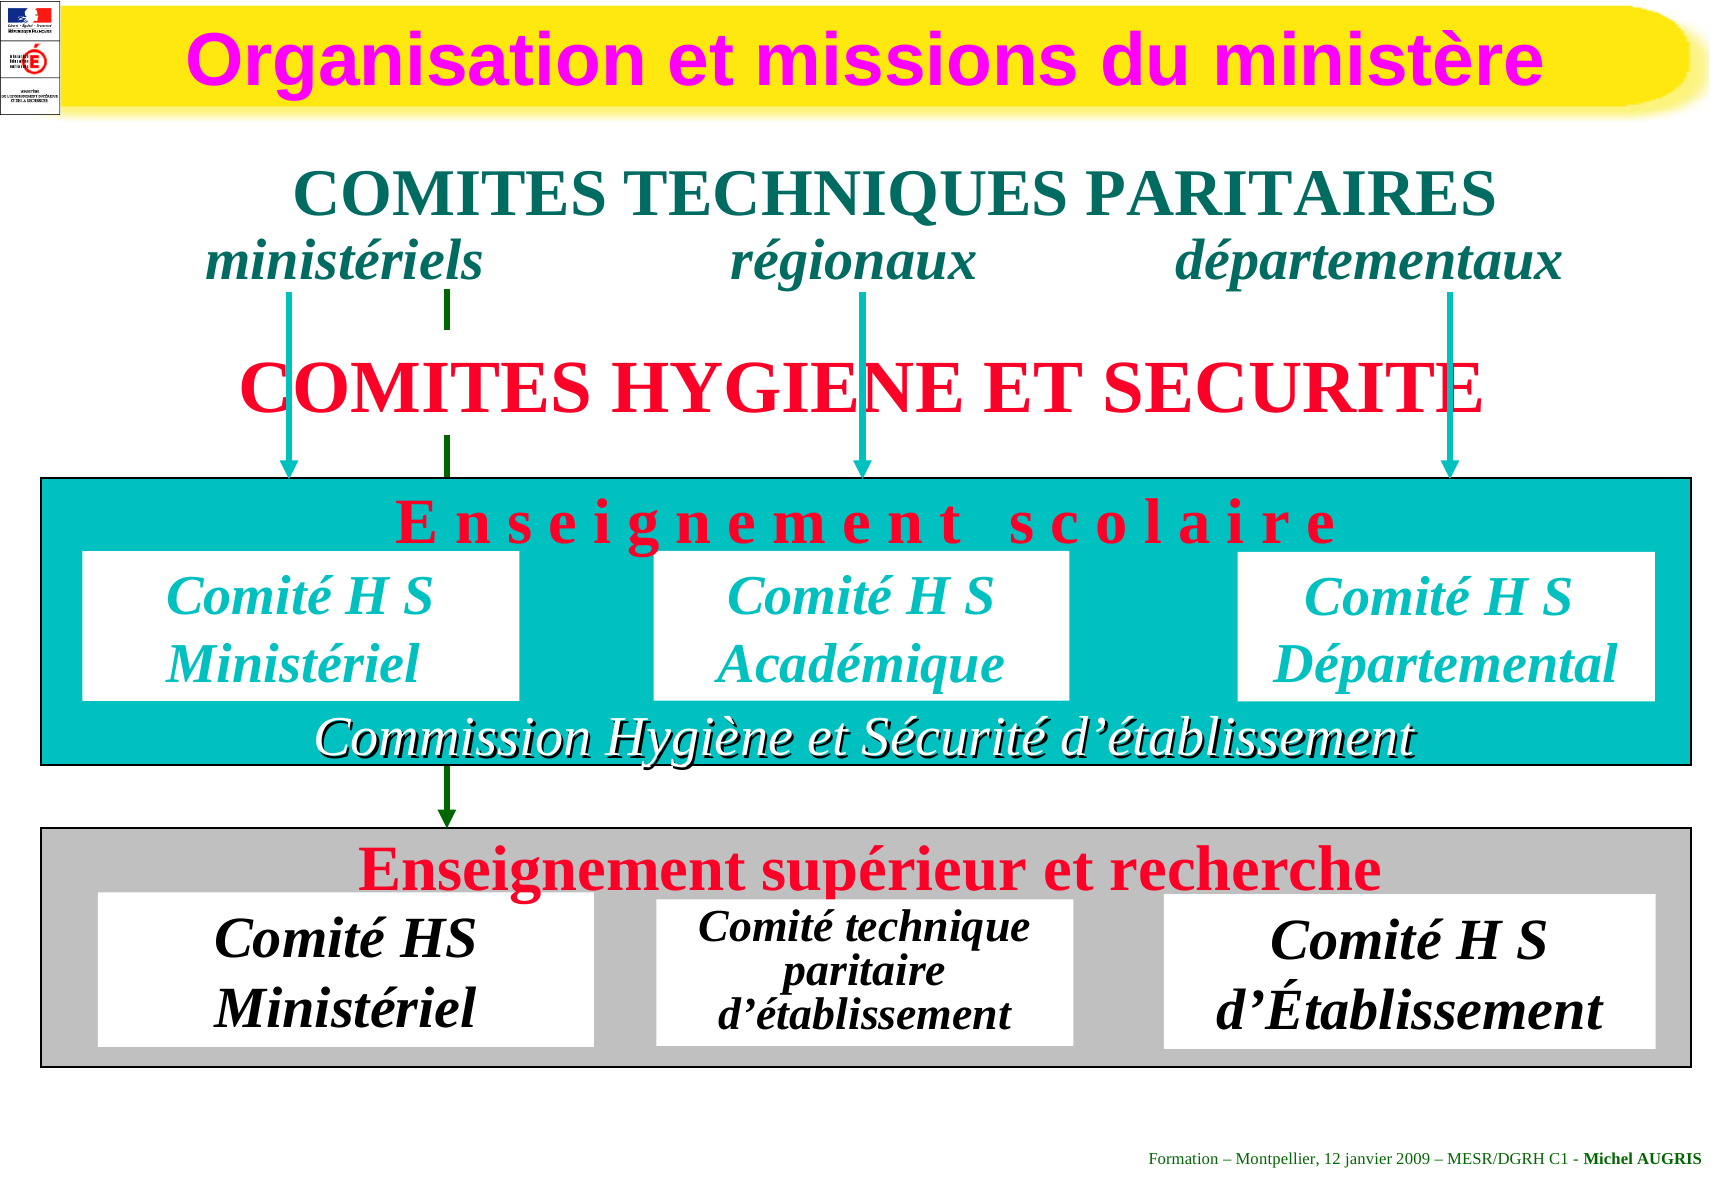

Organisation et missions du ministère
COMITES TECHNIQUES PARITAIRES
	ministériels	régionaux 	départementaux
E n s e i g n e m e n t s c o l a i r e
Comité H S Académique
Comité H S Ministériel
Comité H S Départemental
Commission Hygiène et Sécurité d’établissement
COMITES HYGIENE ET SECURITE
Enseignement supérieur et recherche
Comité HS
Ministériel
Comité H S d’Établissement
Comité technique paritaire d’établissement